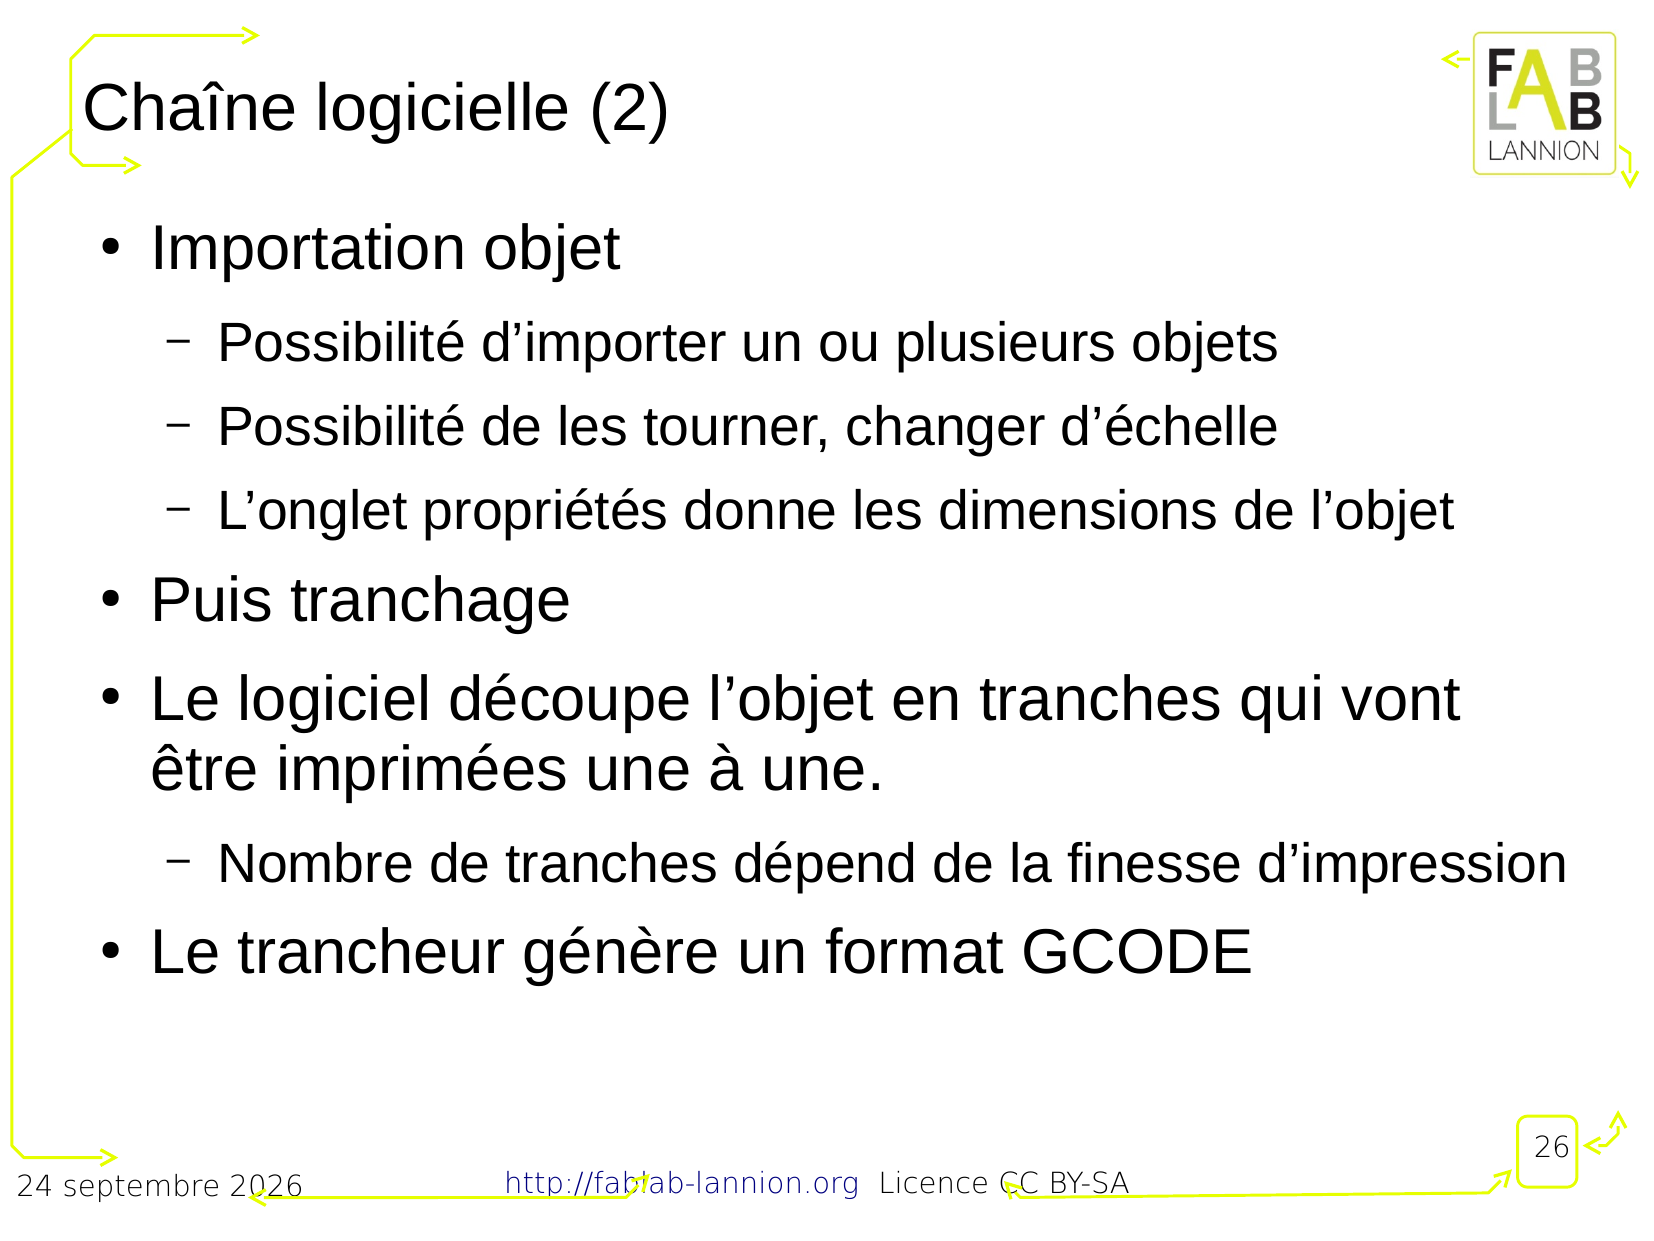

# Chaîne logicielle (2)
Importation objet
Possibilité d’importer un ou plusieurs objets
Possibilité de les tourner, changer d’échelle
L’onglet propriétés donne les dimensions de l’objet
Puis tranchage
Le logiciel découpe l’objet en tranches qui vont être imprimées une à une.
Nombre de tranches dépend de la finesse d’impression
Le trancheur génère un format GCODE
26